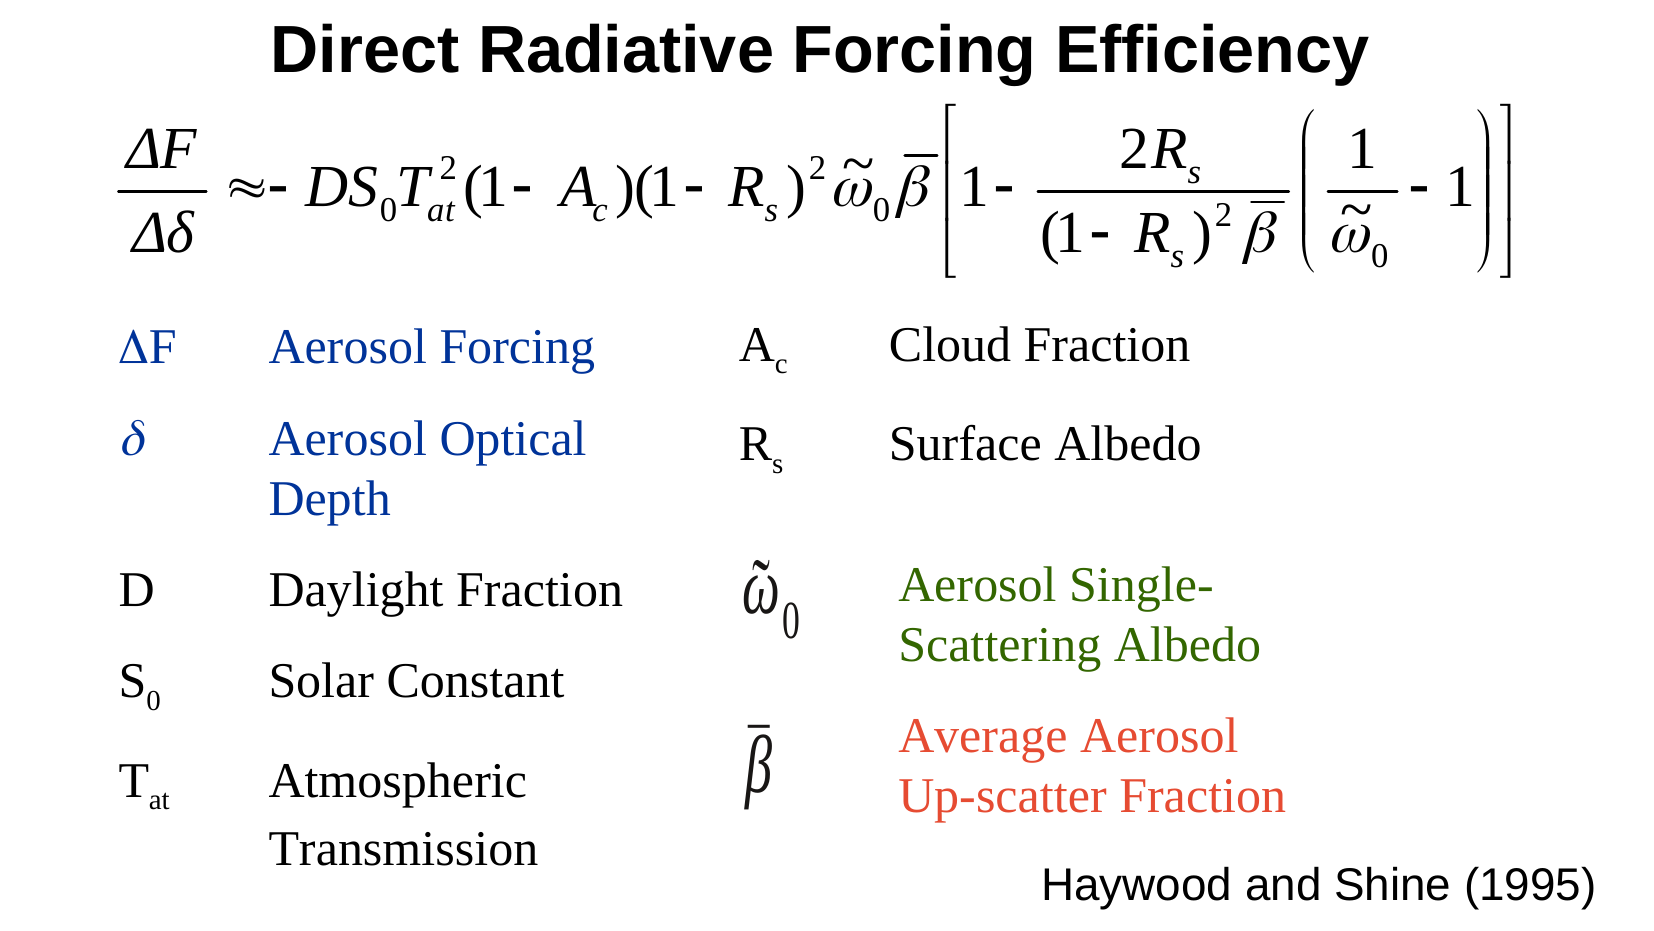

# Direct Radiative Forcing Efficiency
Ac	Cloud Fraction
Rs	Surface Albedo
F	Aerosol Forcing
	Aerosol Optical
	Depth
D	Daylight Fraction
S0	Solar Constant
Tat	Atmospheric
	Transmission
	Aerosol Single-
	Scattering Albedo
	Average Aerosol
	Up-scatter Fraction
Haywood and Shine (1995)